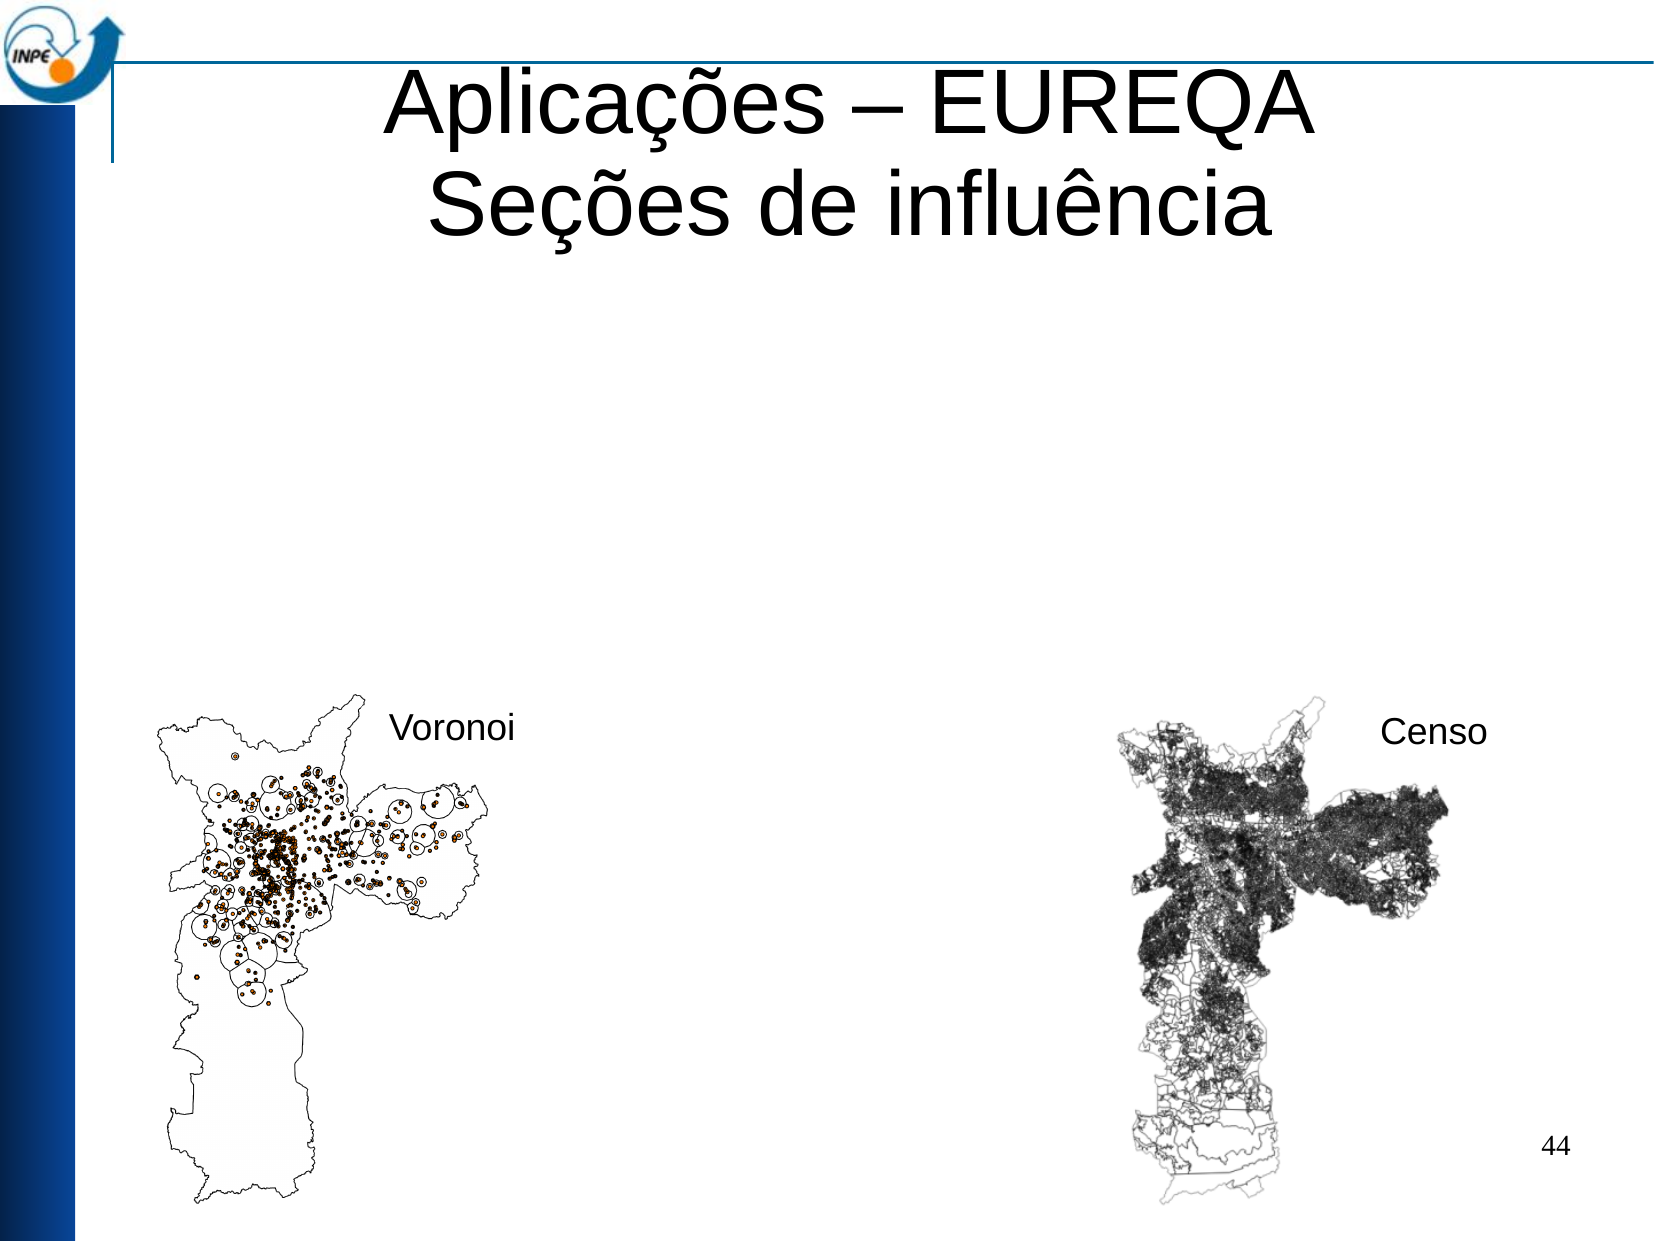

# Aplicações – EUREQA Seções de influência
Voronoi
Censo
44